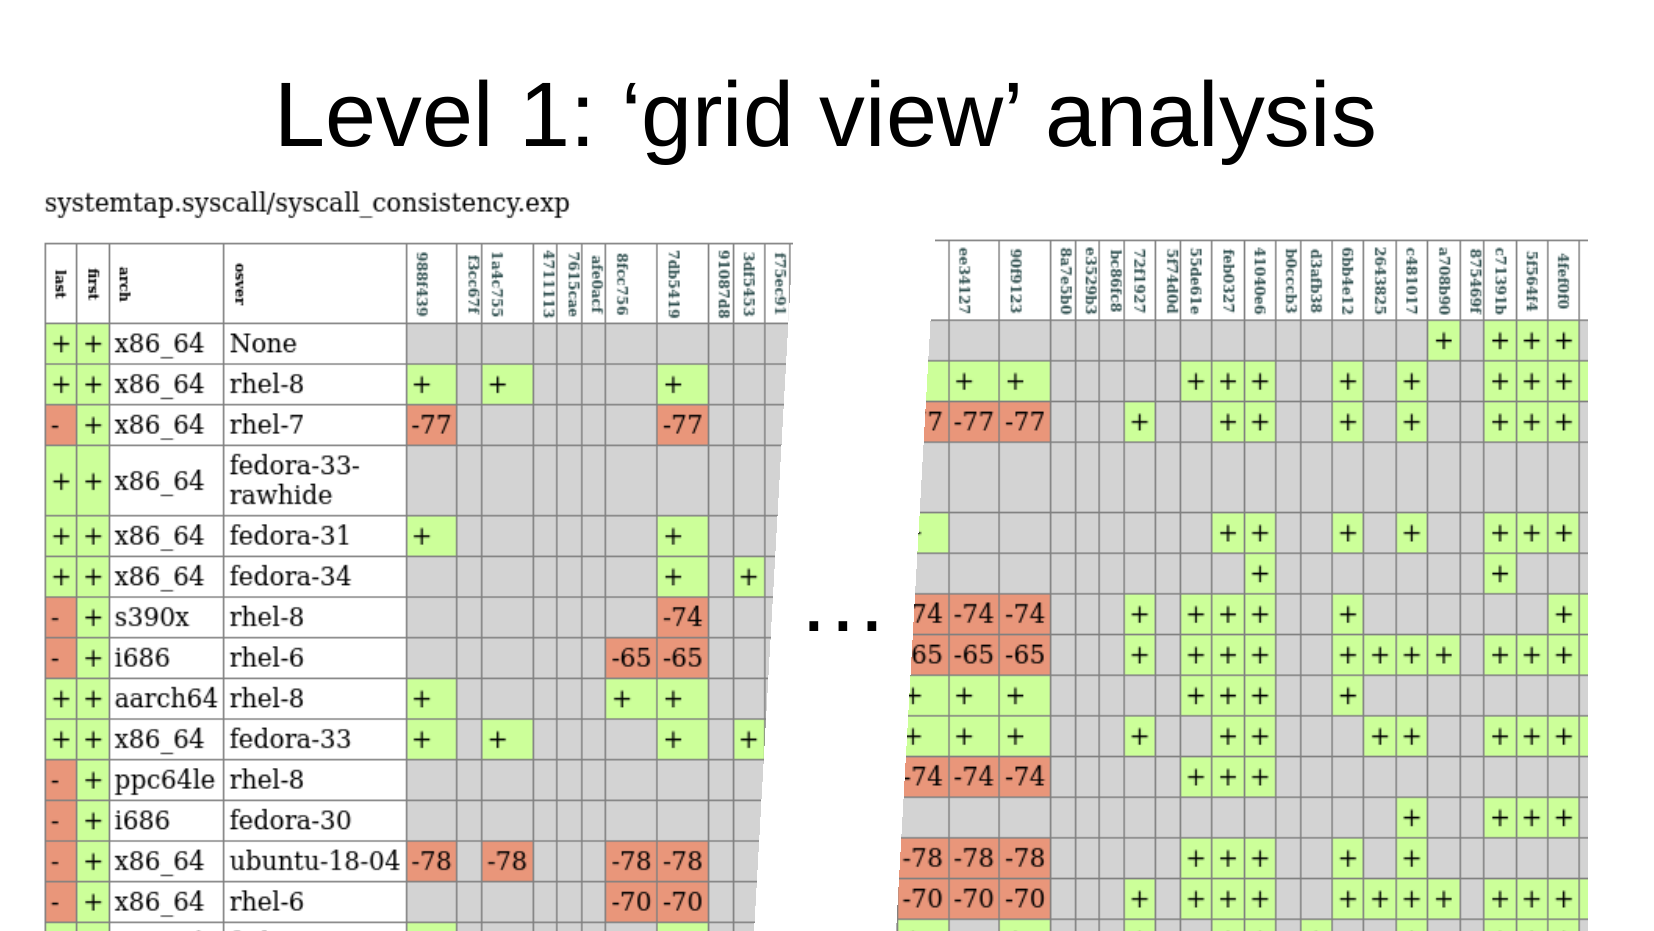

# Level 1: ‘grid view’ analysis
…
14